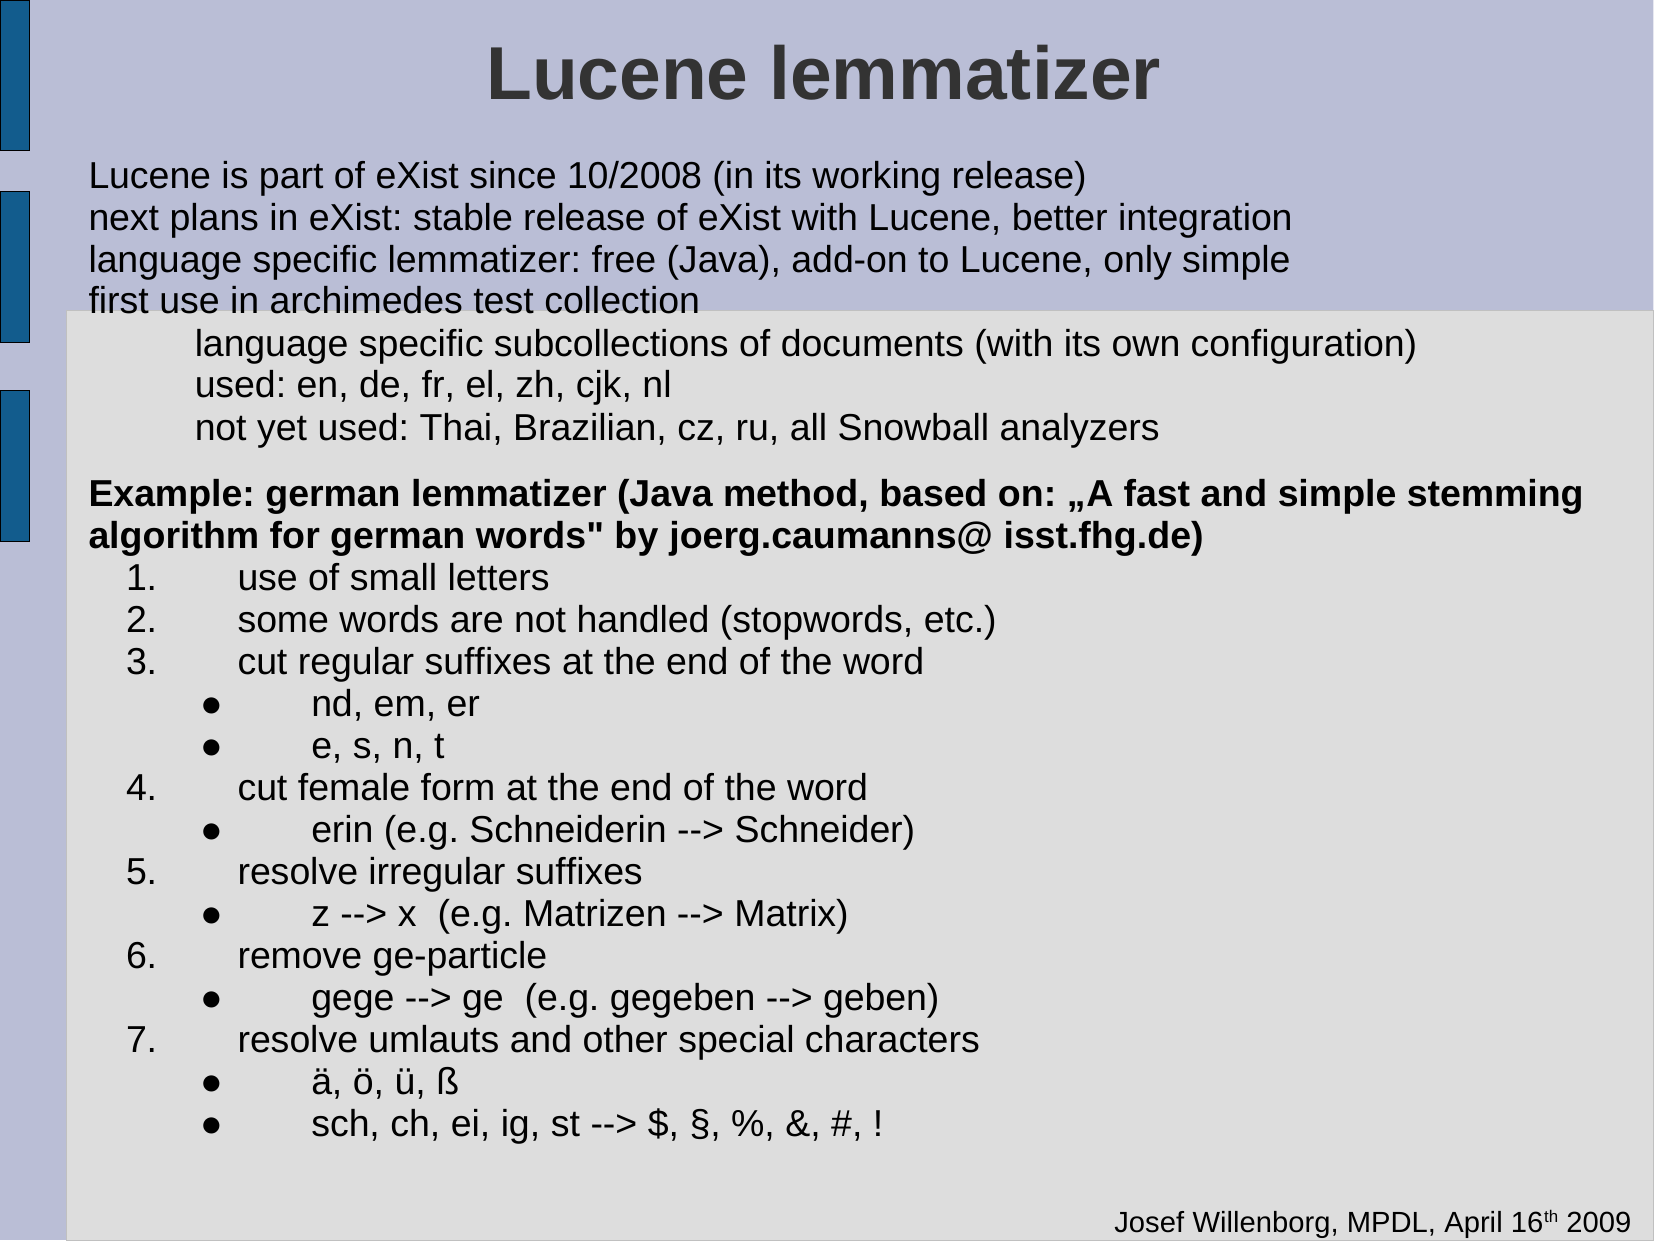

# Lucene lemmatizer
Lucene is part of eXist since 10/2008 (in its working release)
next plans in eXist: stable release of eXist with Lucene, better integration
language specific lemmatizer: free (Java), add-on to Lucene, only simple
first use in archimedes test collection
language specific subcollections of documents (with its own configuration)
used: en, de, fr, el, zh, cjk, nl
not yet used: Thai, Brazilian, cz, ru, all Snowball analyzers
Example: german lemmatizer (Java method, based on: „A fast and simple stemming algorithm for german words" by joerg.caumanns@ isst.fhg.de)
1.	use of small letters
2.	some words are not handled (stopwords, etc.)
3.	cut regular suffixes at the end of the word
●	nd, em, er
●	e, s, n, t
4.	cut female form at the end of the word
●	erin (e.g. Schneiderin --> Schneider)
5.	resolve irregular suffixes
●	z --> x (e.g. Matrizen --> Matrix)
6.	remove ge-particle
●	gege --> ge (e.g. gegeben --> geben)
7.	resolve umlauts and other special characters
●	ä, ö, ü, ß
●	sch, ch, ei, ig, st --> $, §, %, &, #, !